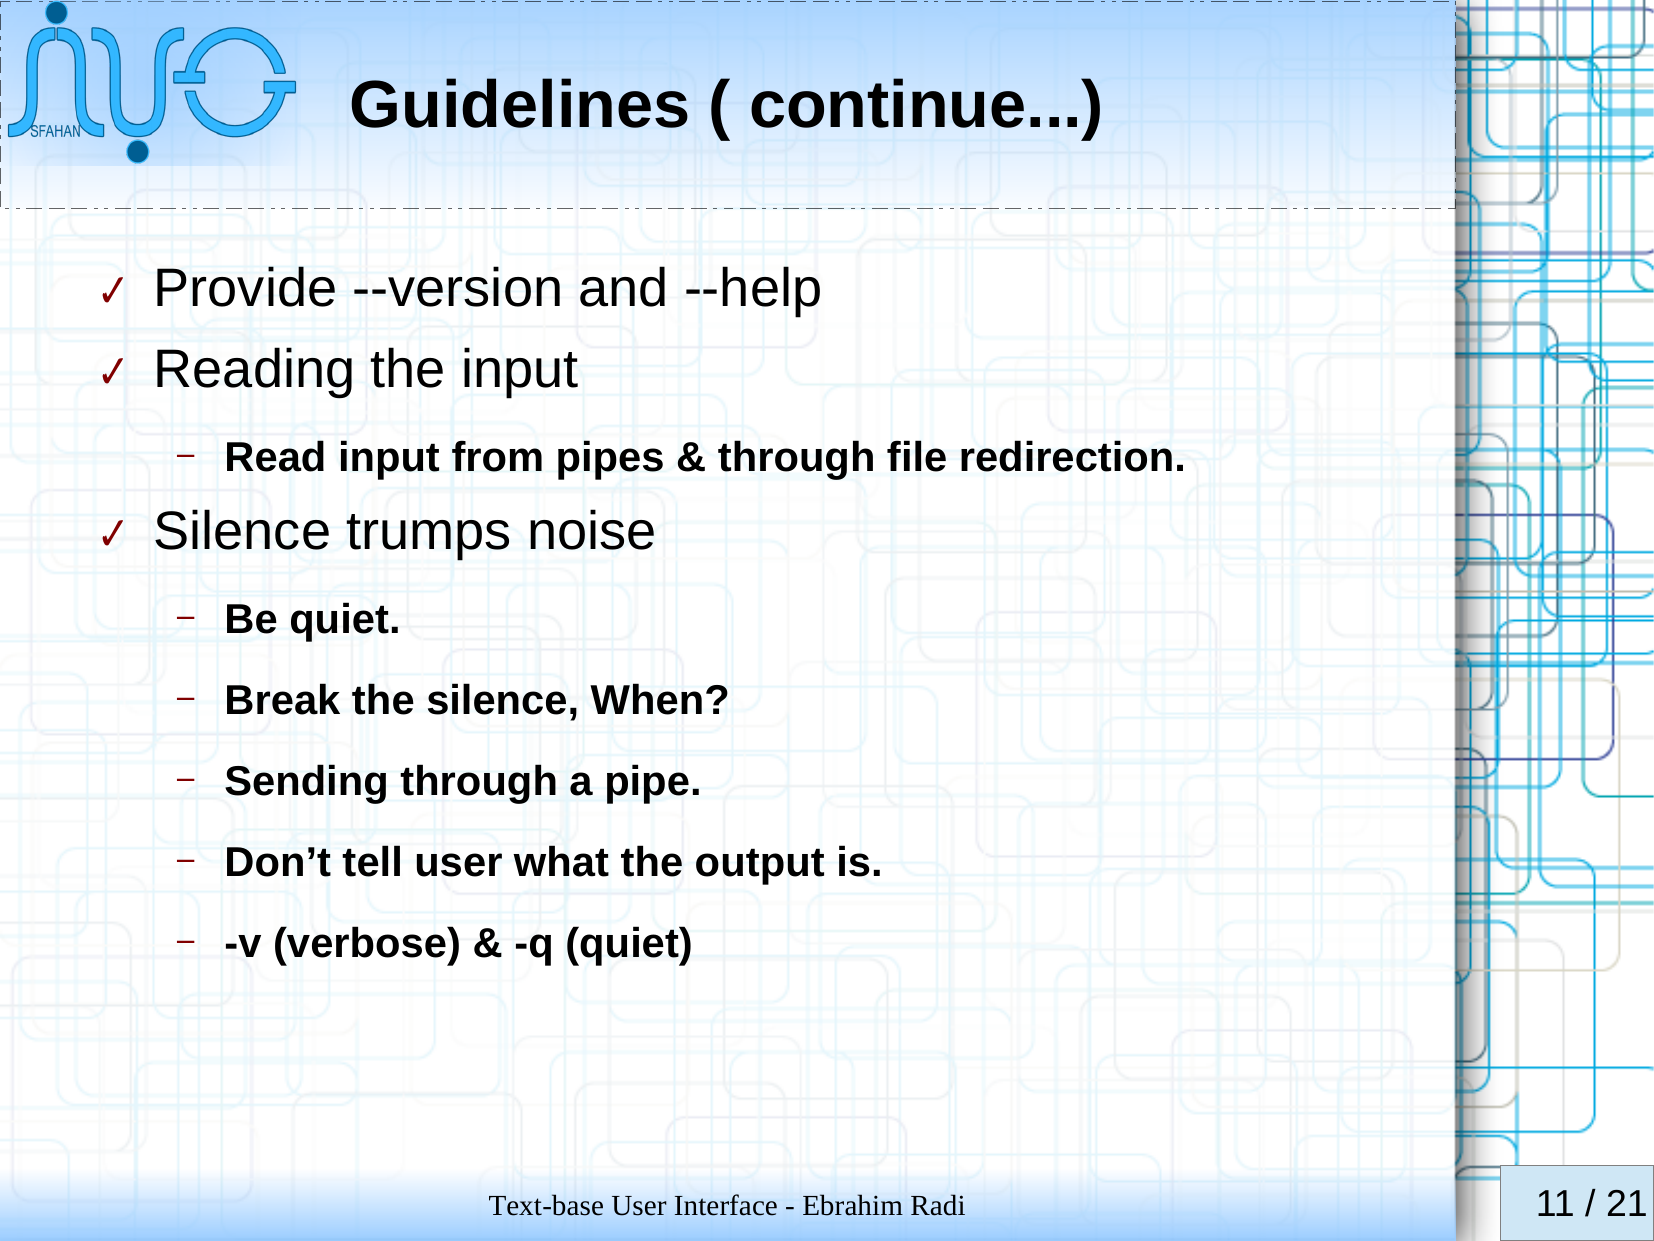

# Guidelines ( continue...)
Provide --version and --help
Reading the input
Read input from pipes & through file redirection.
Silence trumps noise
Be quiet.
Break the silence, When?
Sending through a pipe.
Don’t tell user what the output is.
-v (verbose) & -q (quiet)
Text-base User Interface - Ebrahim Radi